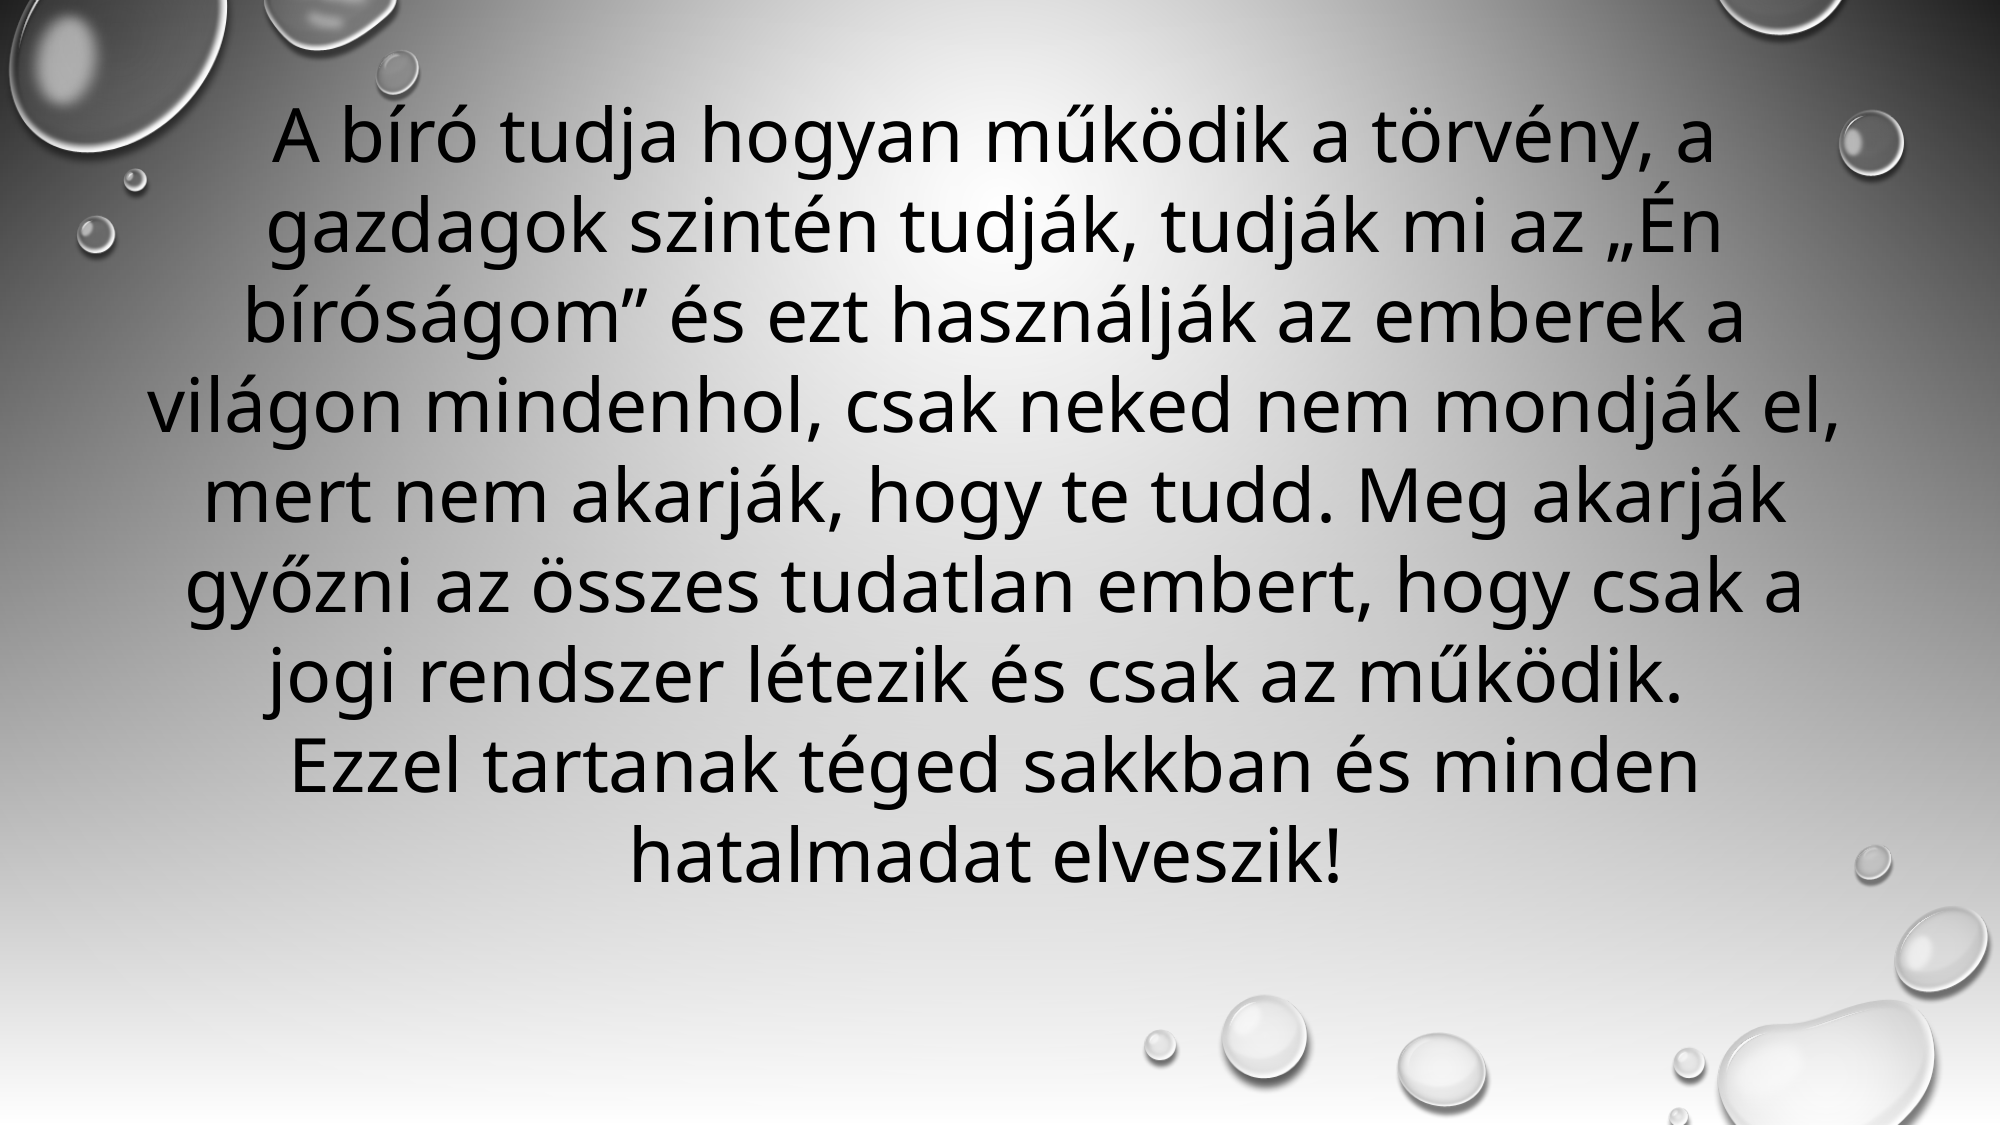

A bíró tudja hogyan működik a törvény, a gazdagok szintén tudják, tudják mi az „Én bíróságom” és ezt használják az emberek a világon mindenhol, csak neked nem mondják el, mert nem akarják, hogy te tudd. Meg akarják győzni az összes tudatlan embert, hogy csak a jogi rendszer létezik és csak az működik.
Ezzel tartanak téged sakkban és minden hatalmadat elveszik!